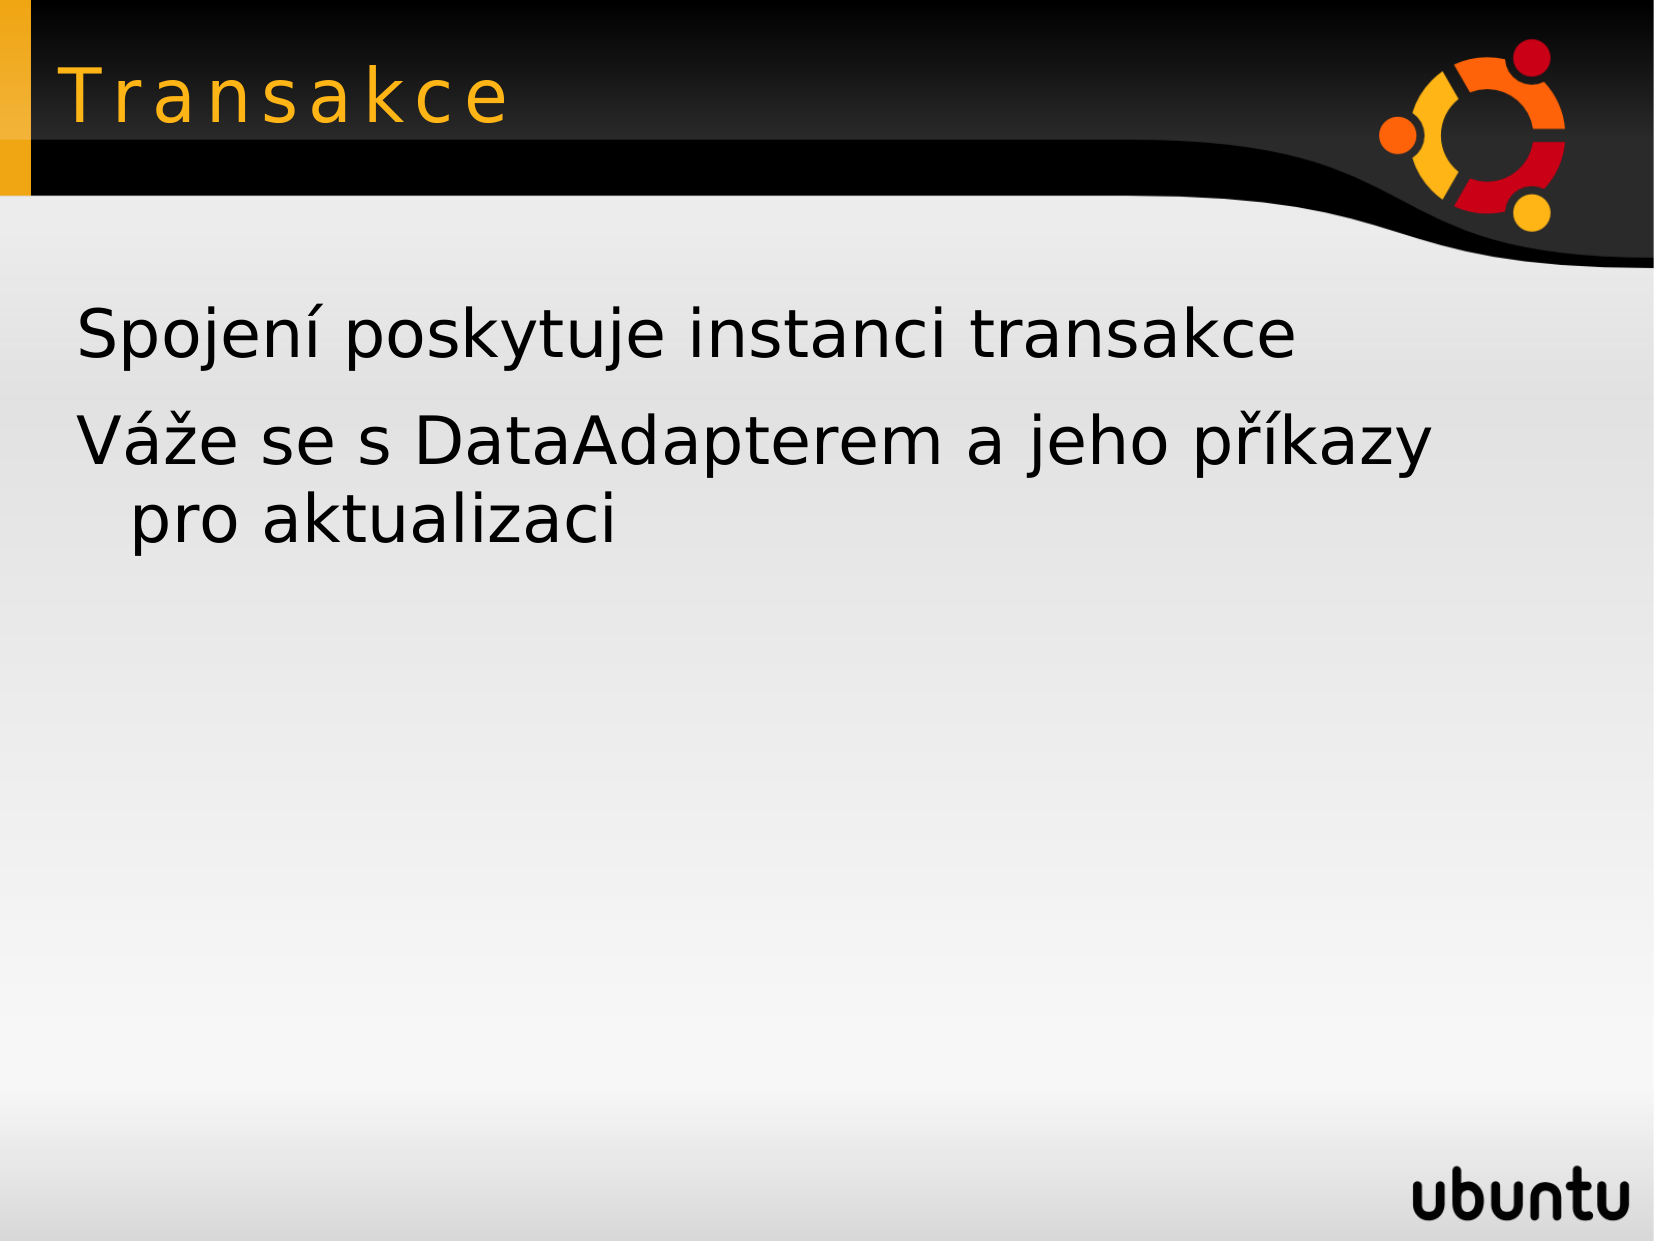

# Transakce
Spojení poskytuje instanci transakce
Váže se s DataAdapterem a jeho příkazy pro aktualizaci